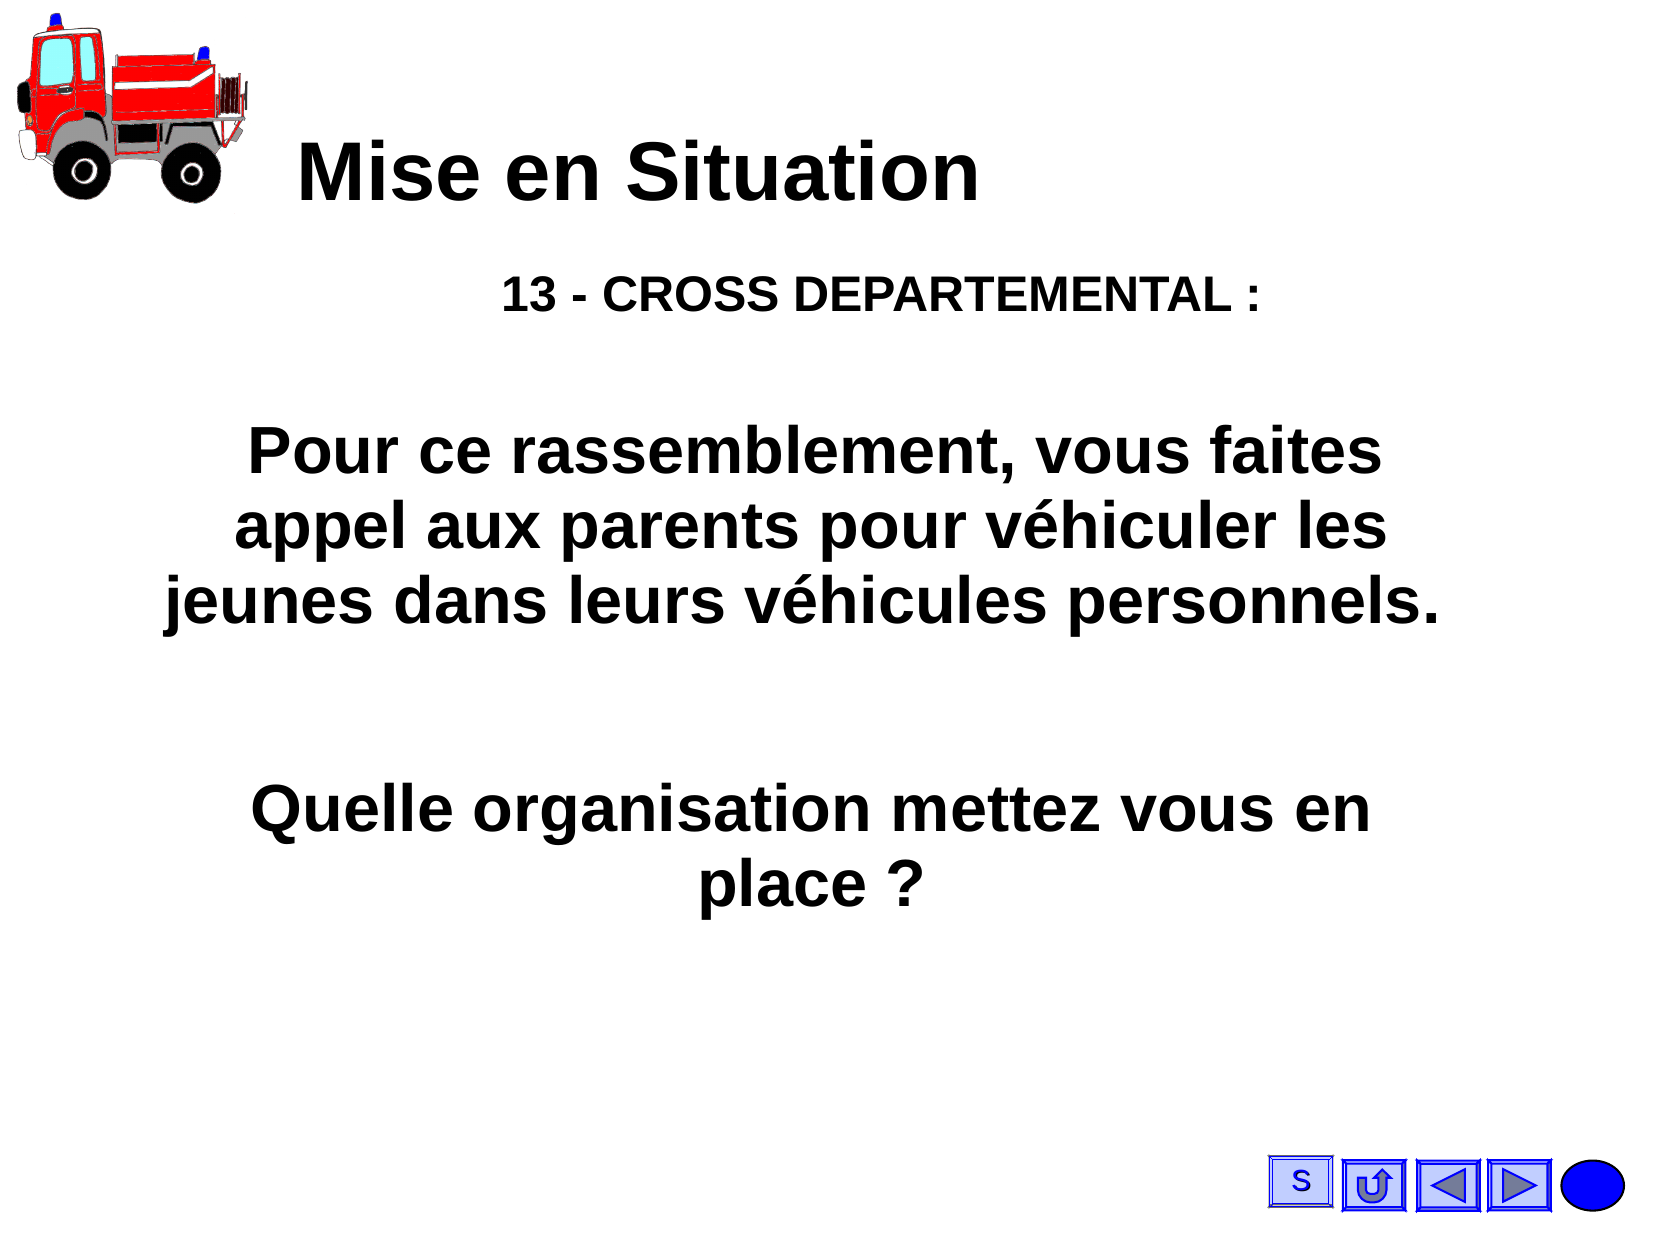

Mise en Situation
13 - CROSS DEPARTEMENTAL :
# Pour ce rassemblement, vous faites appel aux parents pour véhiculer les jeunes dans leurs véhicules personnels.
Quelle organisation mettez vous en place ?